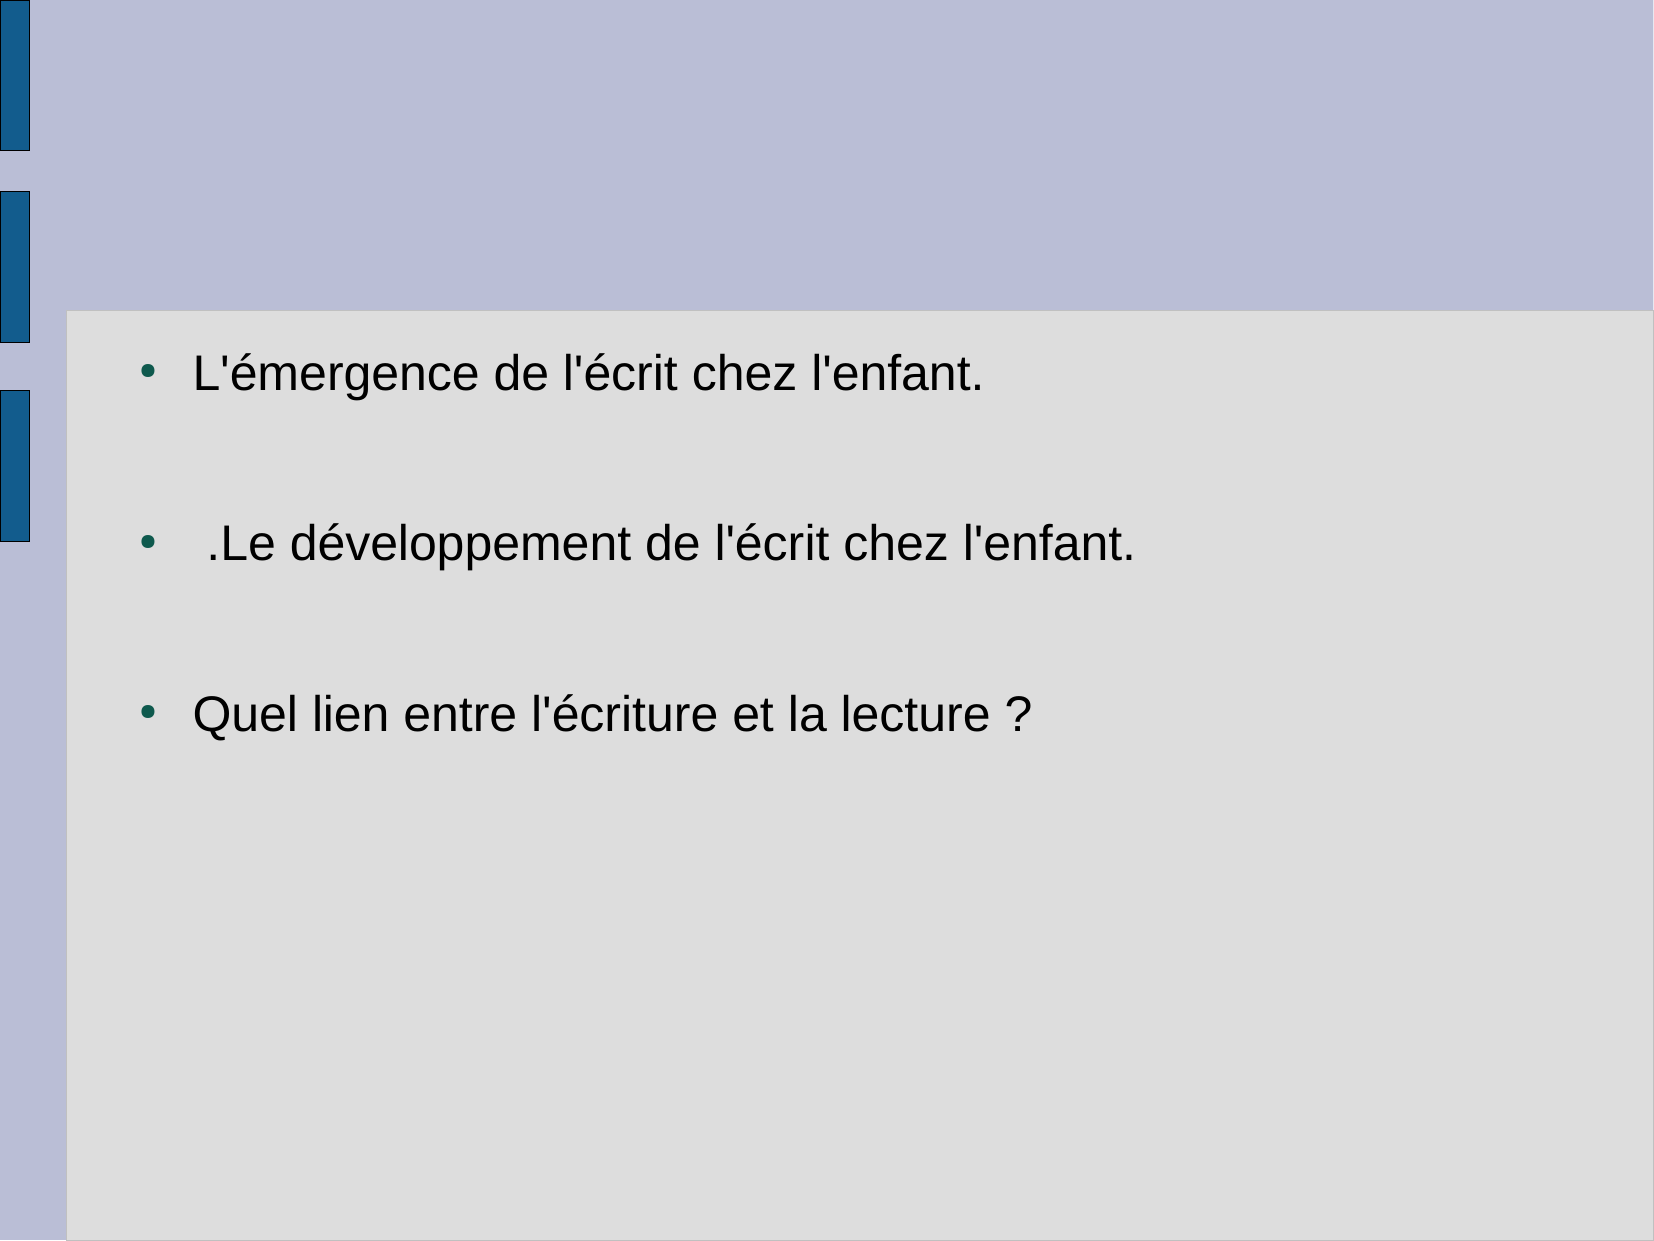

#
L'émergence de l'écrit chez l'enfant.
 .Le développement de l'écrit chez l'enfant.
Quel lien entre l'écriture et la lecture ?